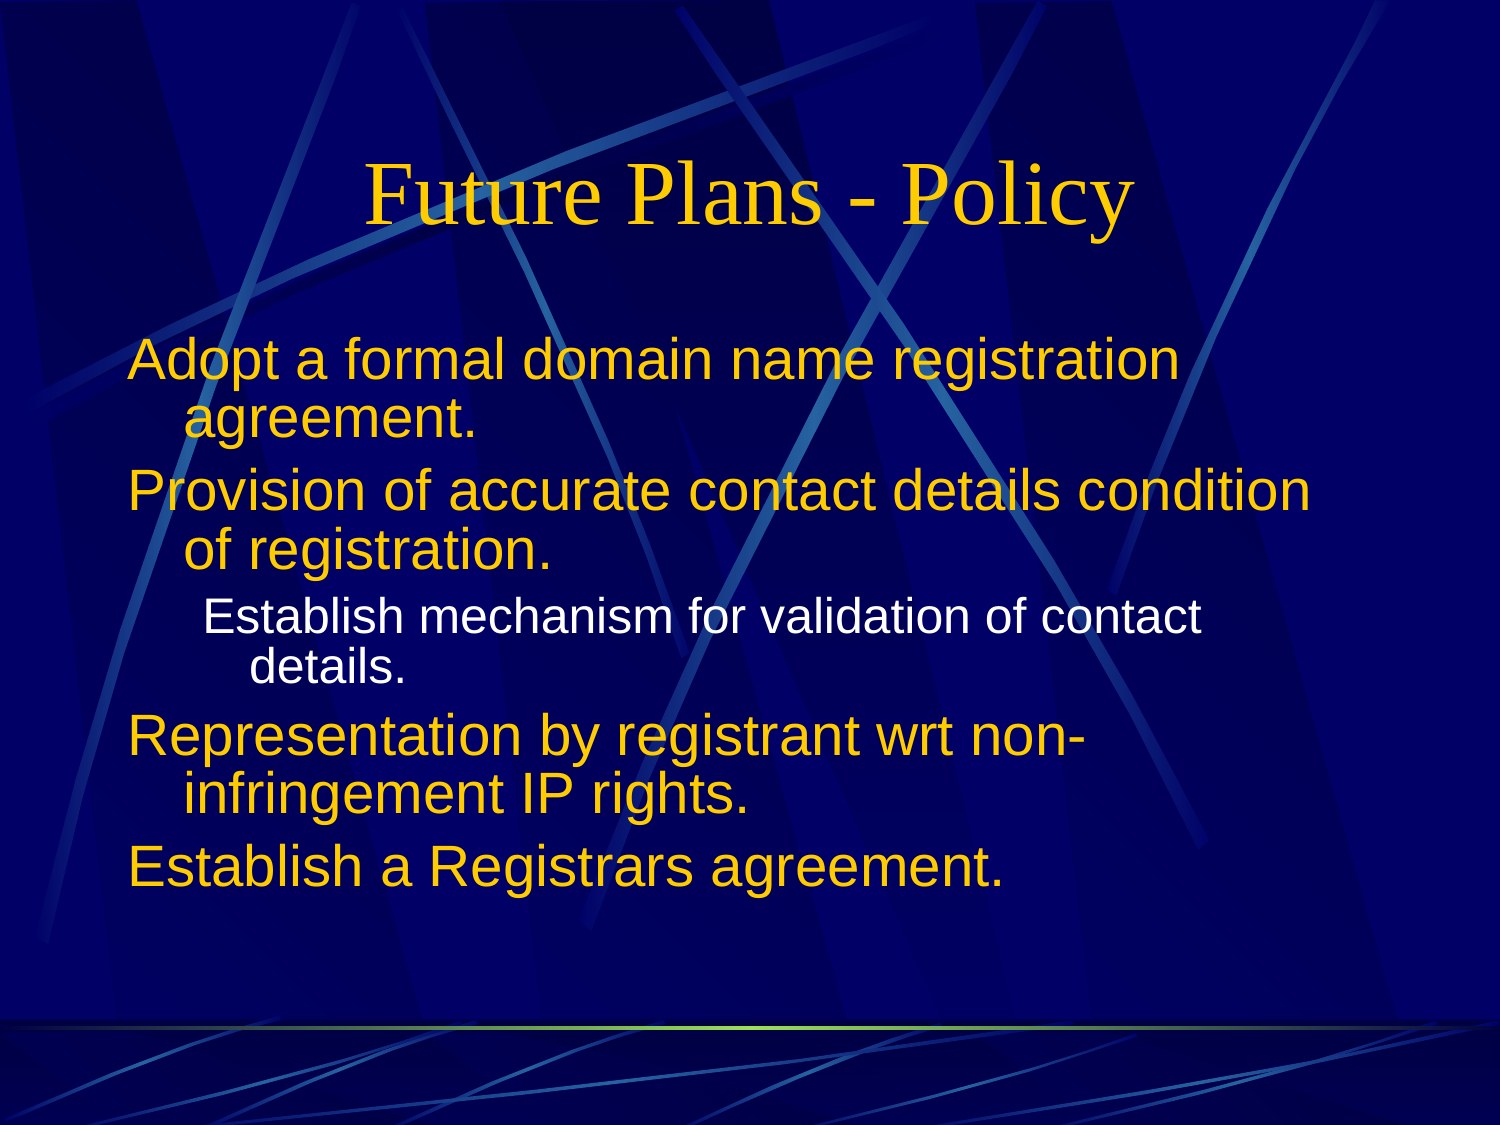

# Future Plans - Policy
Adopt a formal domain name registration agreement.
Provision of accurate contact details condition of registration.
Establish mechanism for validation of contact details.
Representation by registrant wrt non-infringement IP rights.
Establish a Registrars agreement.